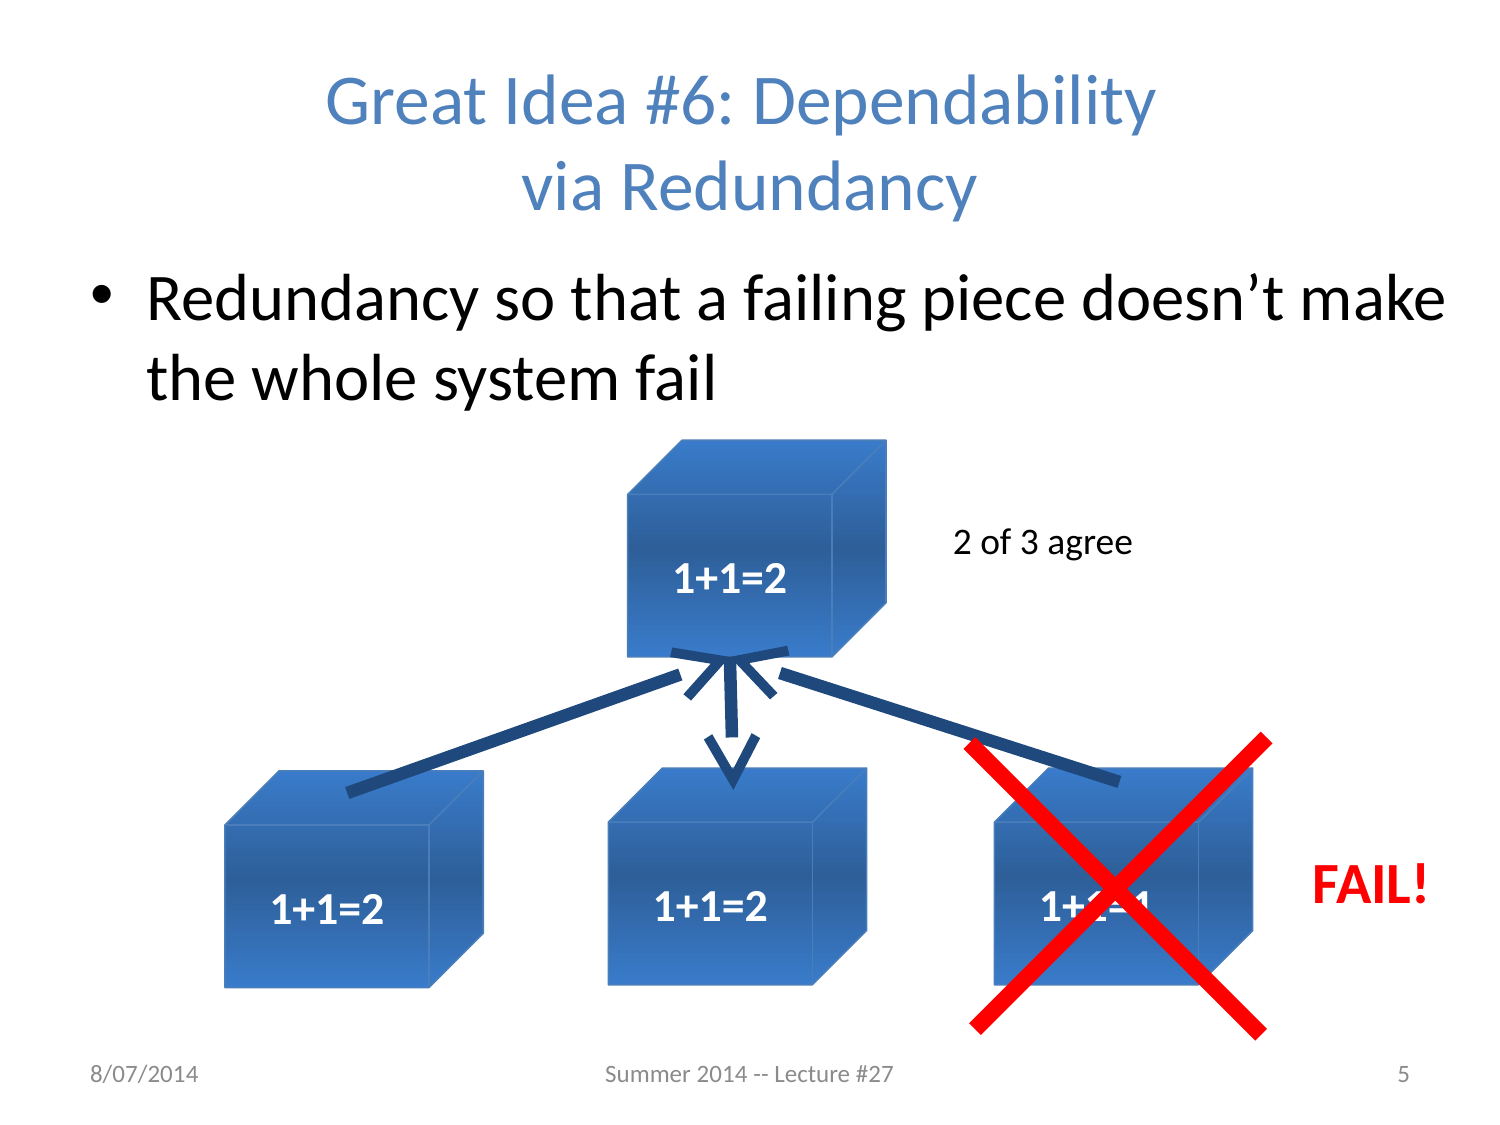

# Great Idea #6: Dependability via Redundancy
Redundancy so that a failing piece doesn’t make the whole system fail
1+1=2
2 of 3 agree
FAIL!
1+1=2
1+1=1
1+1=2
8/07/2014
Summer 2014 -- Lecture #27